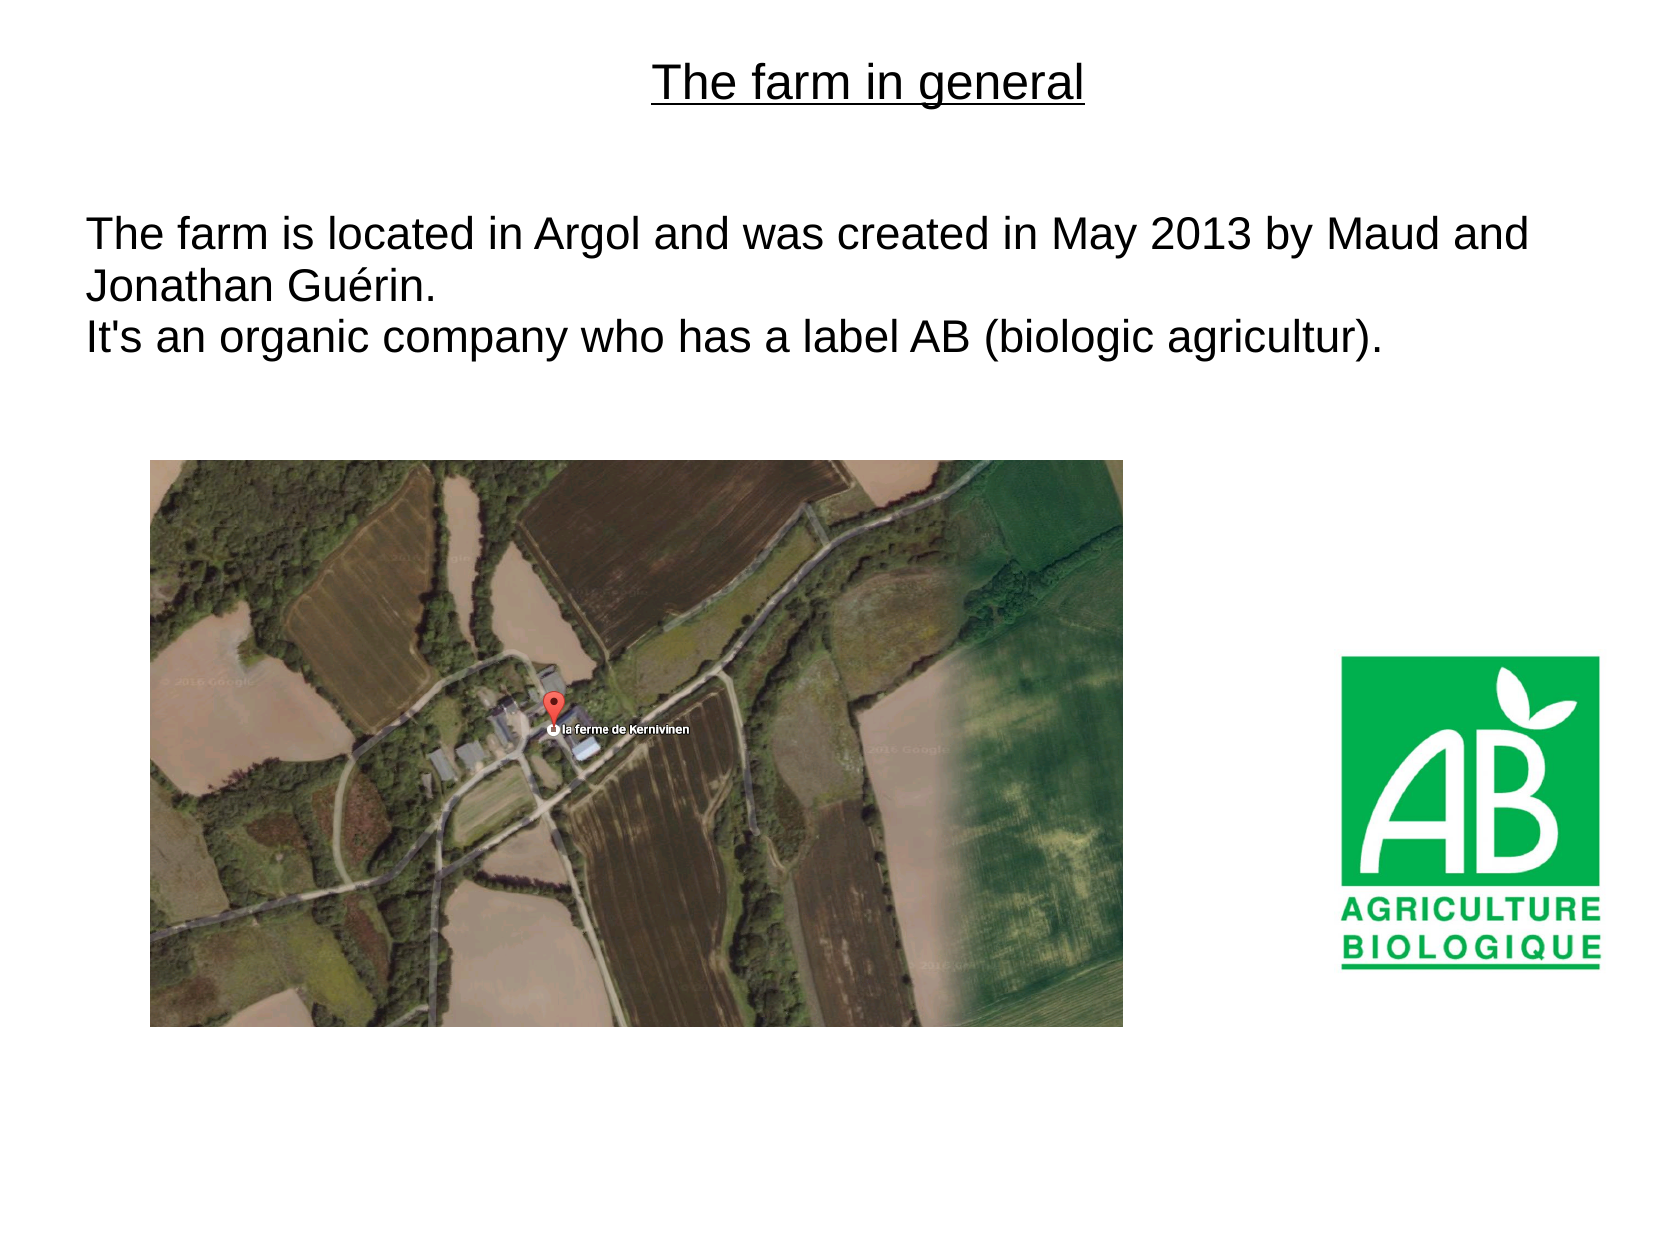

The farm in general
The farm is located in Argol and was created in May 2013 by Maud and Jonathan Guérin.
It's an organic company who has a label AB (biologic agricultur).